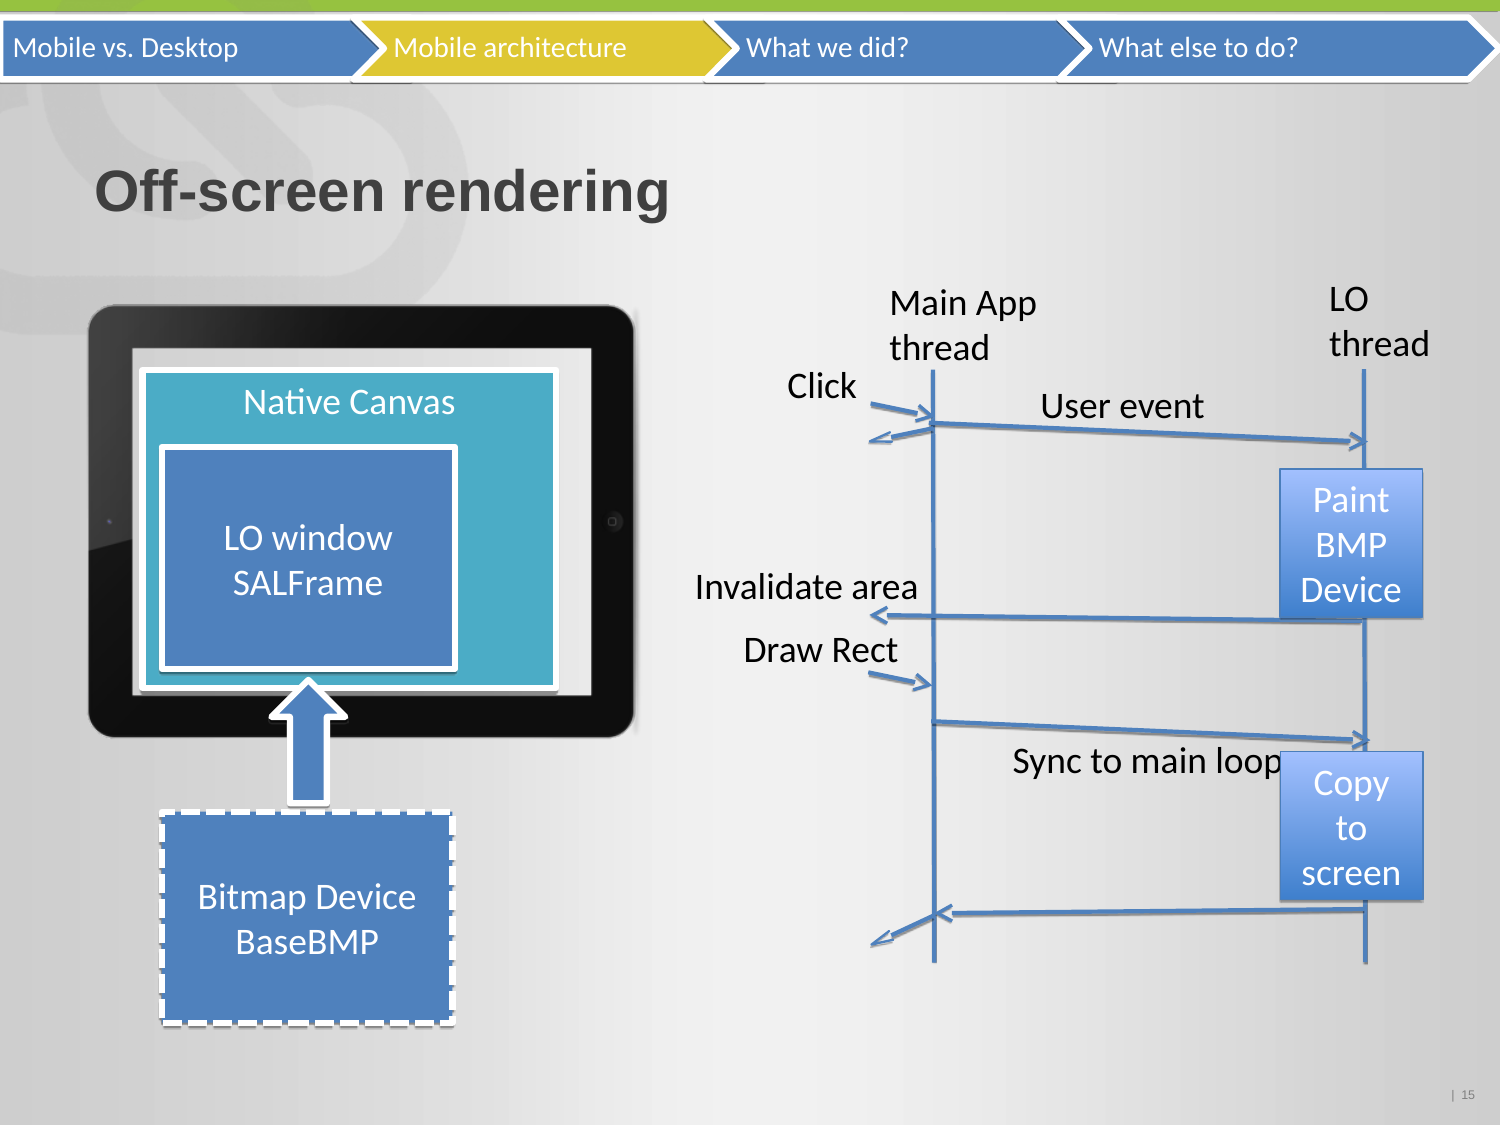

Mobile vs. Desktop
Mobile architecture
What we did?
What else to do?
# Off-screen rendering
LO
thread
Main App thread
Native Canvas
LO window
SALFrame
Click
User event
Paint
BMP Device
Invalidate area
Draw Rect
Sync to main loop
Copy to screen
Bitmap Device
BaseBMP